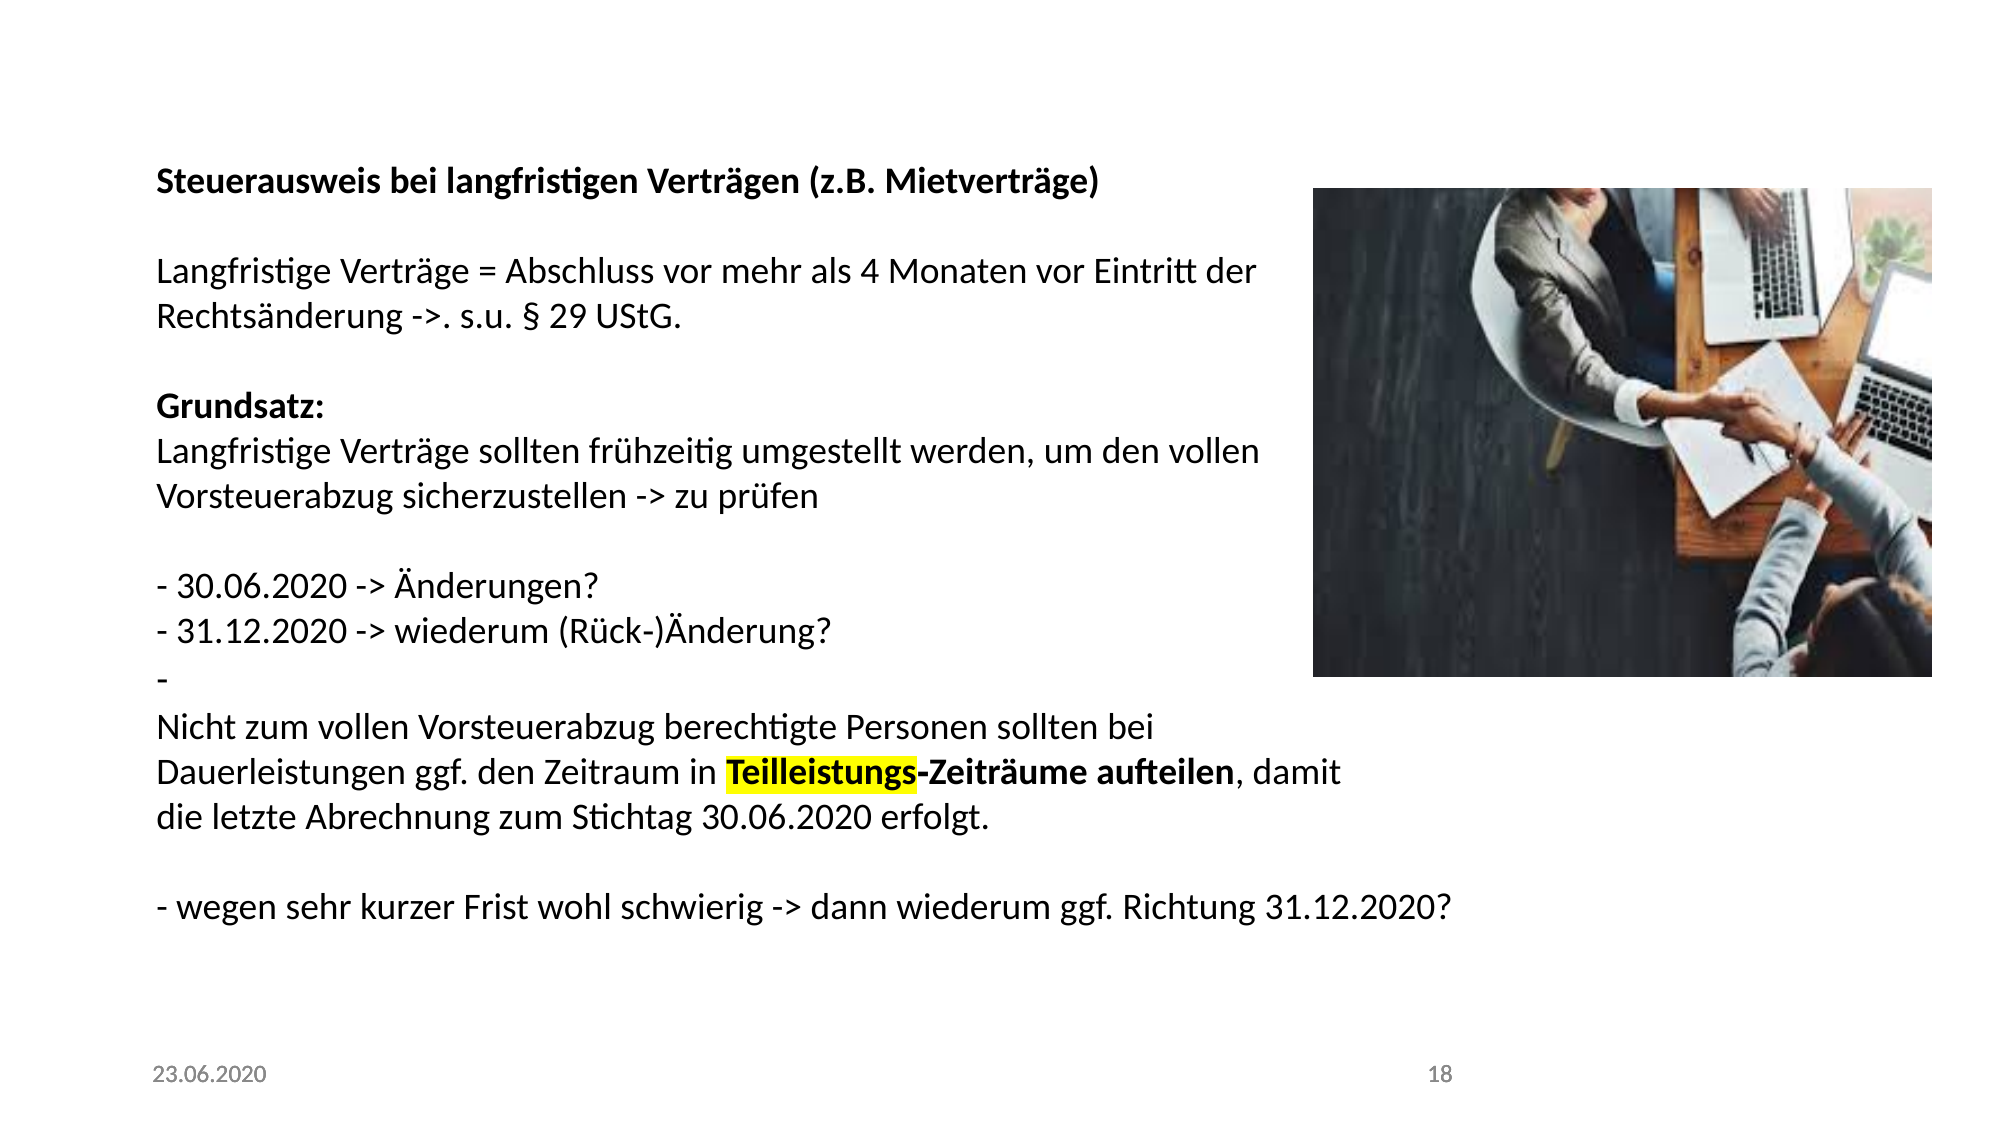

Steuerausweis bei langfristigen Verträgen (z.B. Mietverträge)
Langfristige Verträge = Abschluss vor mehr als 4 Monaten vor Eintritt der
Rechtsänderung ->. s.u. § 29 UStG.
Grundsatz:
Langfristige Verträge sollten frühzeitig umgestellt werden, um den vollen
Vorsteuerabzug sicherzustellen -> zu prüfen
- 30.06.2020 -> Änderungen?
- 31.12.2020 -> wiederum (Rück‐)Änderung?
Nicht zum vollen Vorsteuerabzug berechtigte Personen sollten bei
Dauerleistungen ggf. den Zeitraum in Teilleistungs‐Zeiträume aufteilen, damit
die letzte Abrechnung zum Stichtag 30.06.2020 erfolgt.
- wegen sehr kurzer Frist wohl schwierig -> dann wiederum ggf. Richtung 31.12.2020?
23.06.2020
23.06.2020
23.06.2020